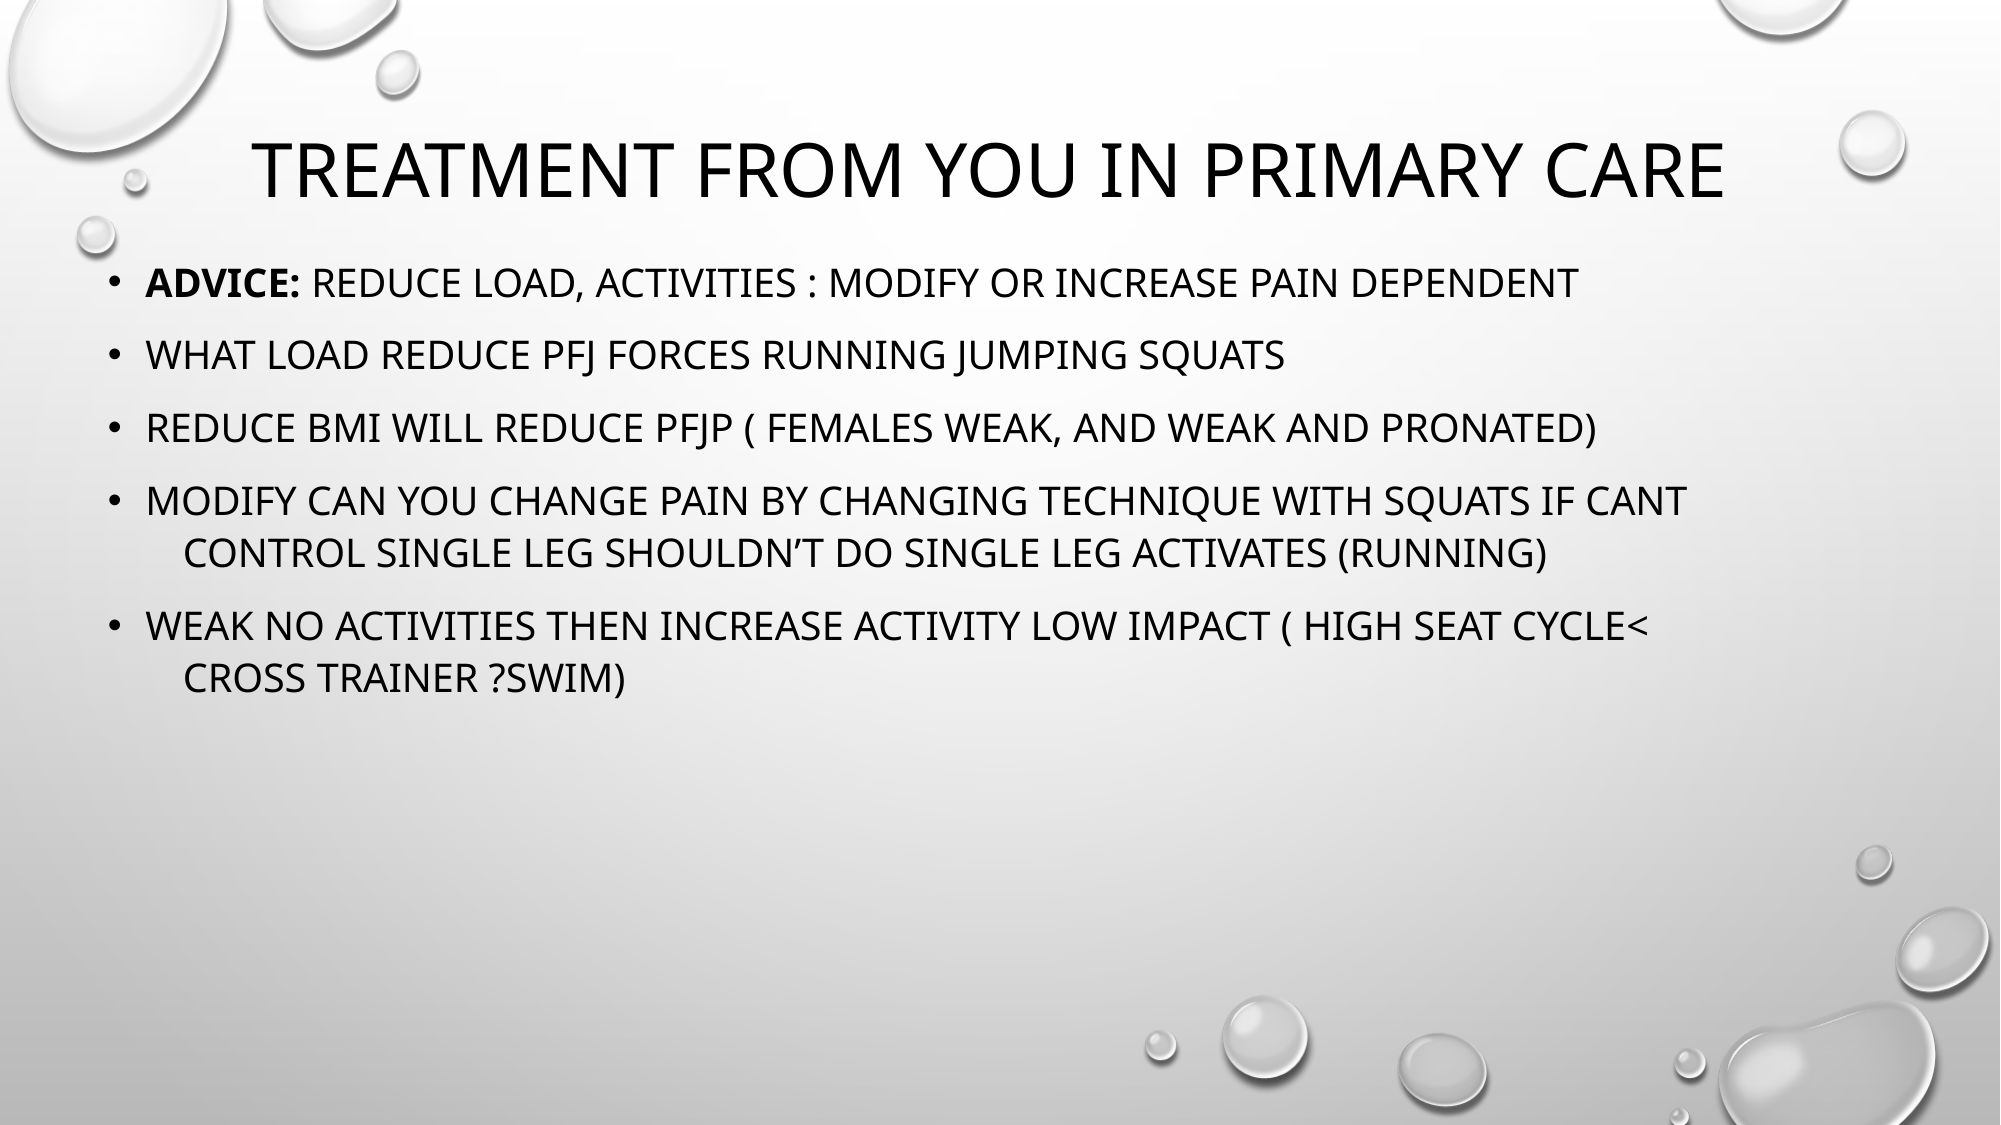

# Treatment from you in primary care
Advice: REDUCE LOAD, activities : modify or increase pain dependent
What load reduce PFJ forces running jumping squats
Reduce BMI will reduce PFJP ( females weak, and weak and pronated)
Modify can you change pain by changing technique with squats if cant control single leg shouldn’t do single leg activates (running)
Weak no activities then increase activity low impact ( high seat cycle< cross trainer ?swim)